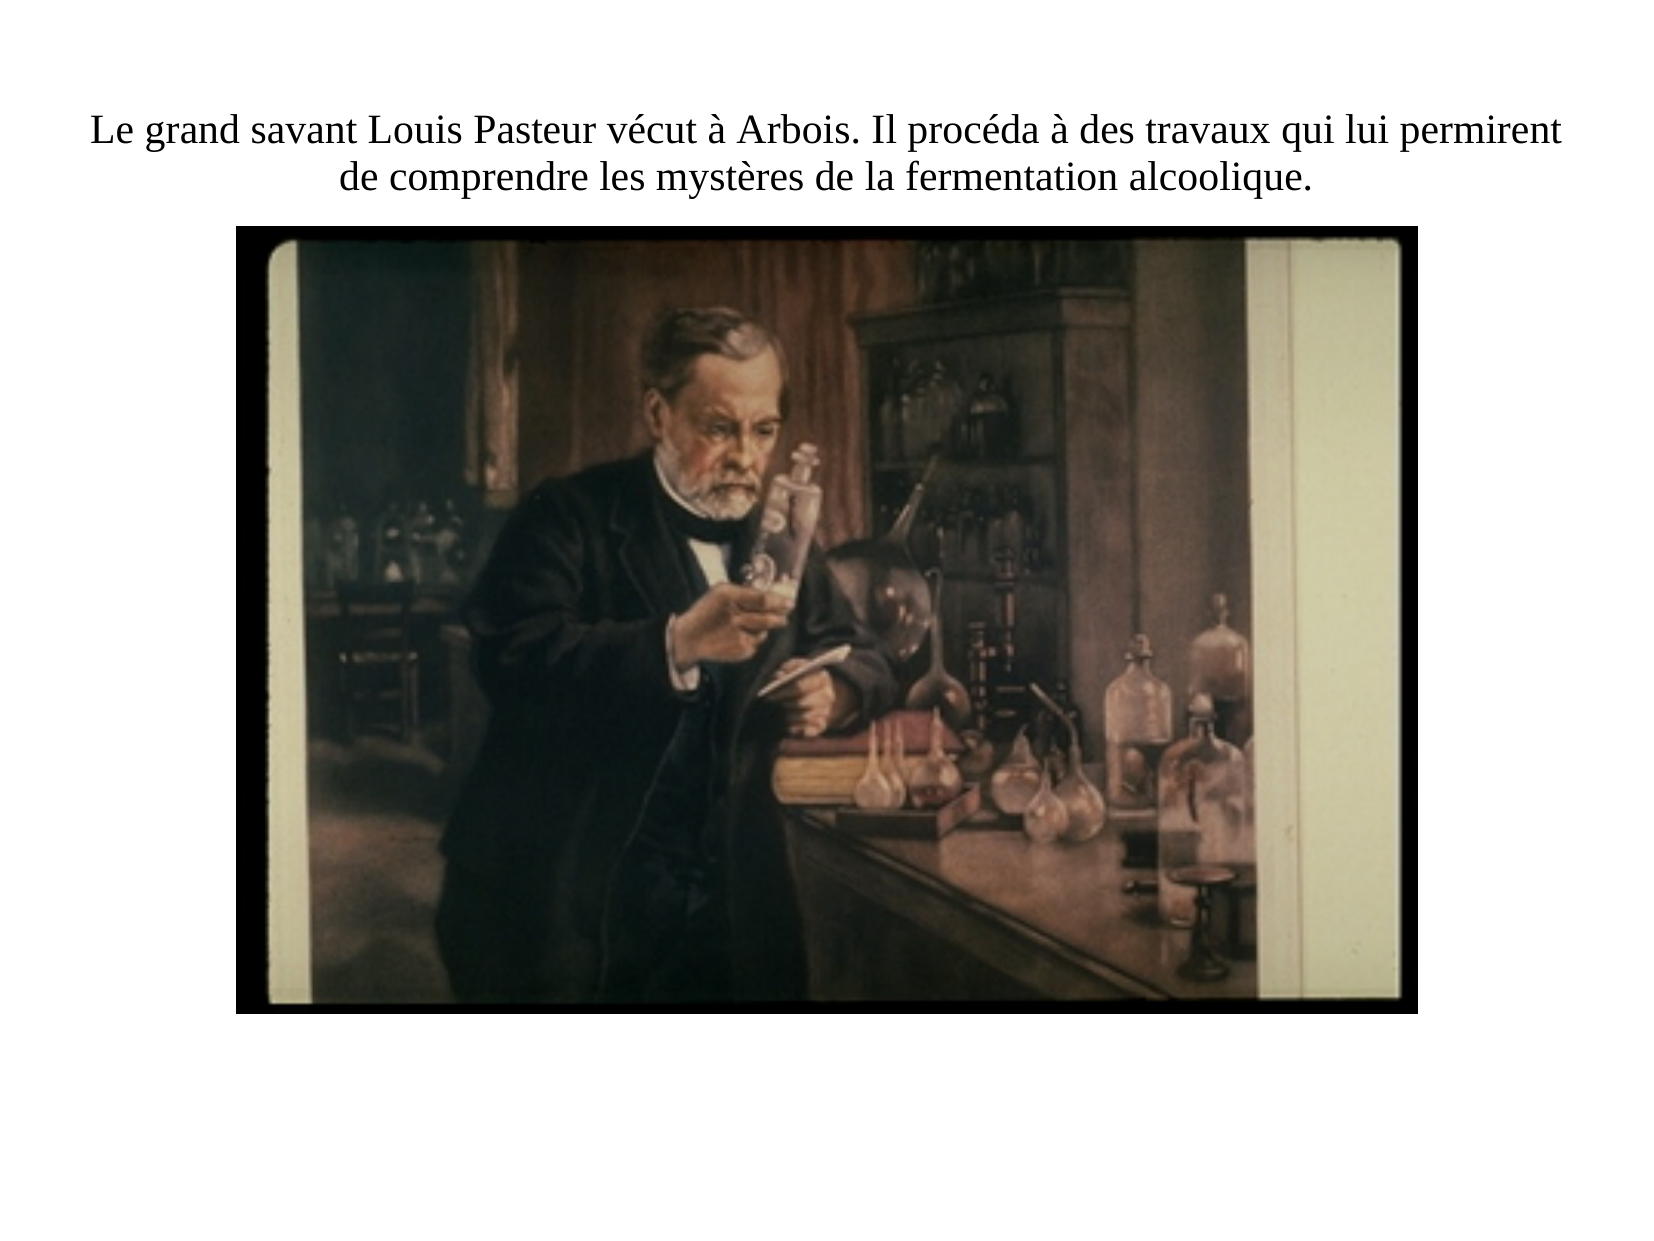

# Le grand savant Louis Pasteur vécut à Arbois. Il procéda à des travaux qui lui permirent de comprendre les mystères de la fermentation alcoolique.